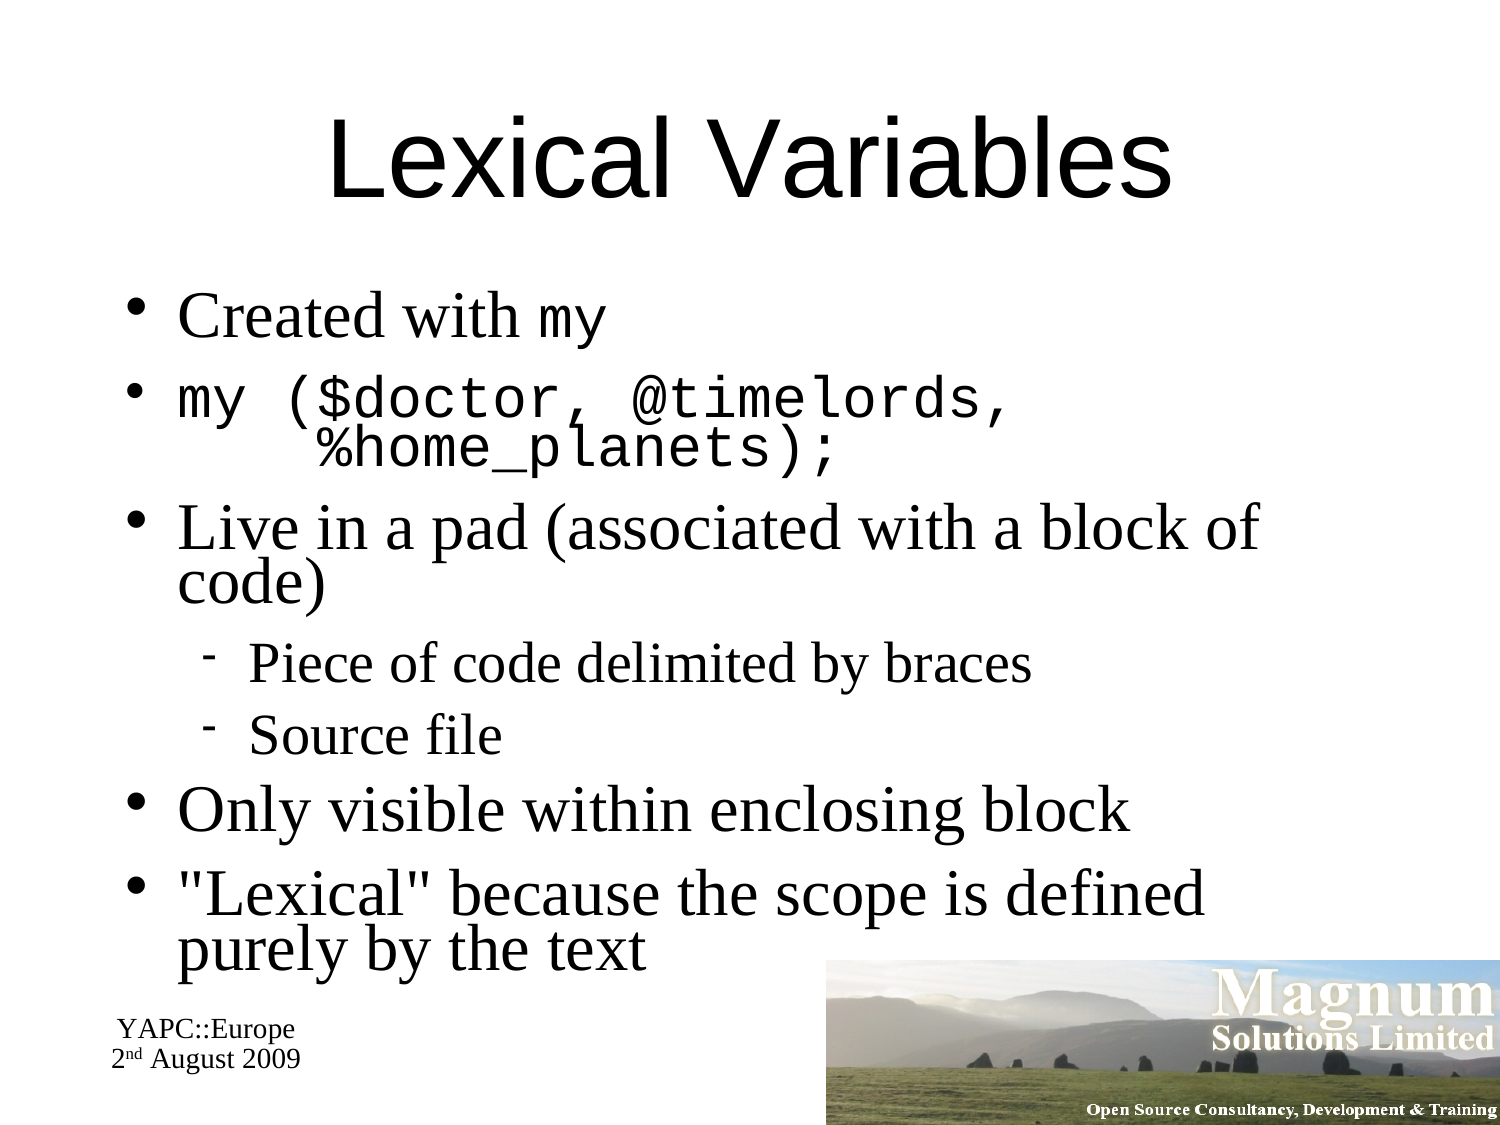

# Lexical Variables
Created with my
my ($doctor, @timelords,
 %home_planets);
Live in a pad (associated with a block of code)
Piece of code delimited by braces
Source file
Only visible within enclosing block
"Lexical" because the scope is defined purely by the text
8